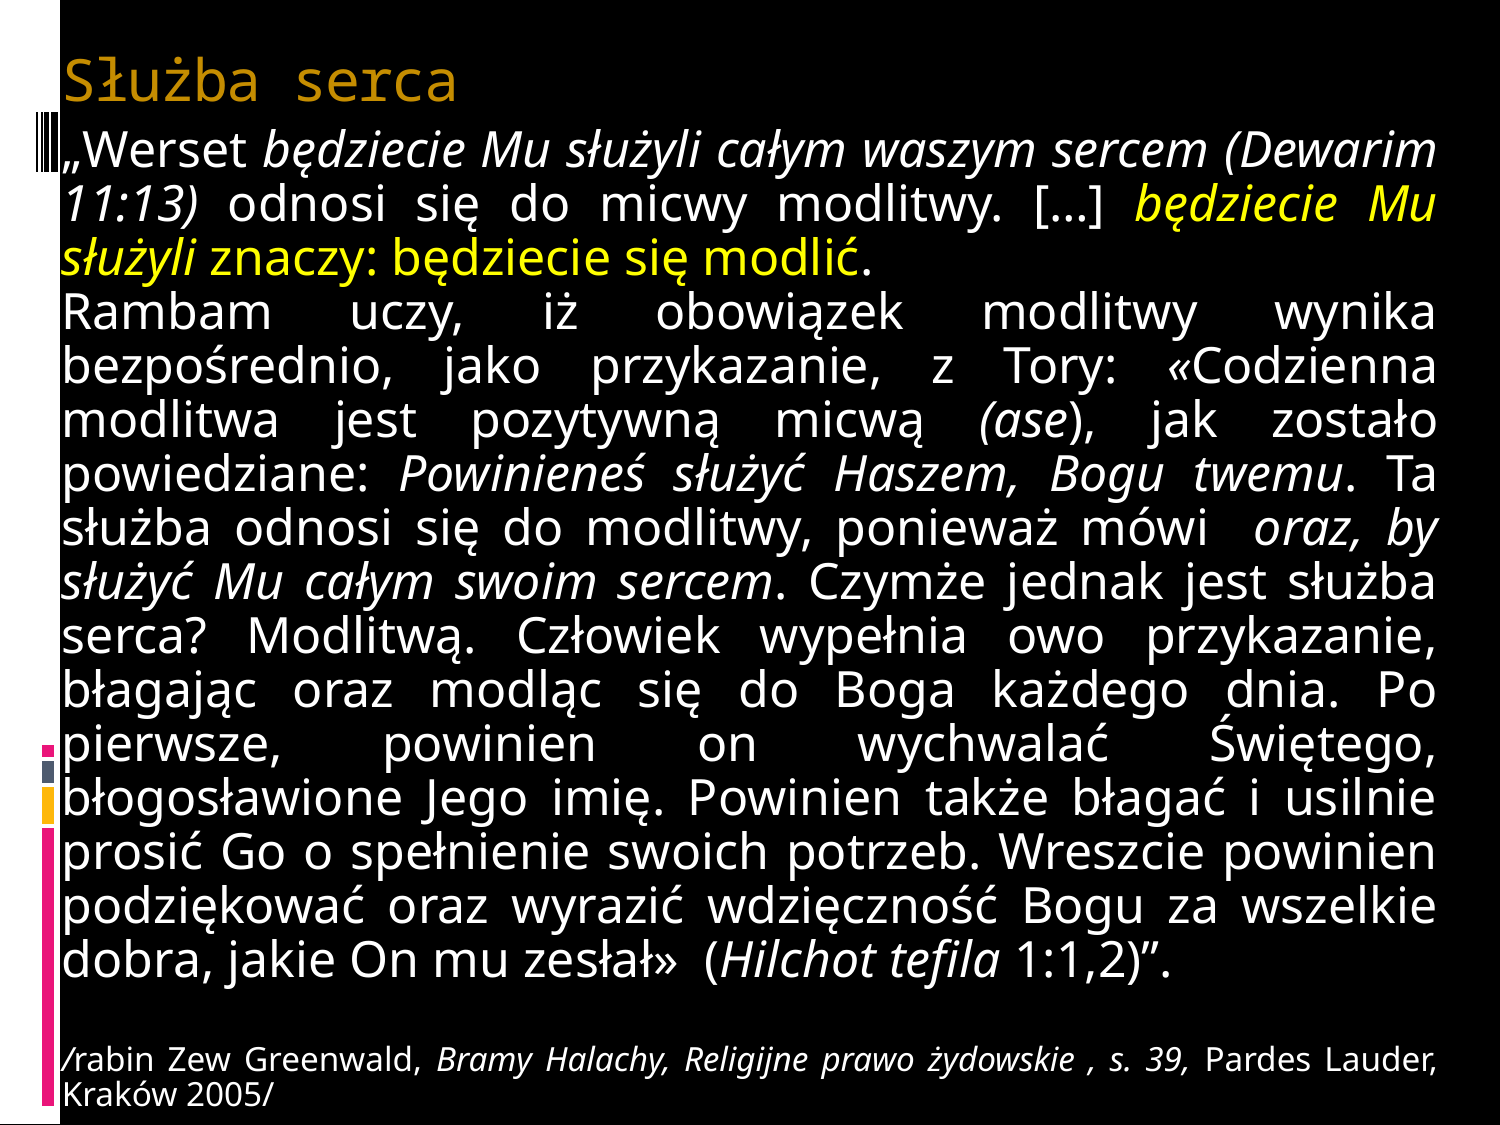

# Służba serca
„Werset będziecie Mu służyli całym waszym sercem (Dewarim 11:13) odnosi się do micwy modlitwy. […] będziecie Mu służyli znaczy: będziecie się modlić.
Rambam uczy, iż obowiązek modlitwy wynika bezpośrednio, jako przykazanie, z Tory: «Codzienna modlitwa jest pozytywną micwą (ase), jak zostało powiedziane: Powinieneś służyć Haszem, Bogu twemu. Ta służba odnosi się do modlitwy, ponieważ mówi oraz, by służyć Mu całym swoim sercem. Czymże jednak jest służba serca? Modlitwą. Człowiek wypełnia owo przykazanie, błagając oraz modląc się do Boga każdego dnia. Po pierwsze, powinien on wychwalać Świętego, błogosławione Jego imię. Powinien także błagać i usilnie prosić Go o spełnienie swoich potrzeb. Wreszcie powinien podziękować oraz wyrazić wdzięczność Bogu za wszelkie dobra, jakie On mu zesłał» (Hilchot tefila 1:1,2)”.
/rabin Zew Greenwald, Bramy Halachy, Religijne prawo żydowskie , s. 39, Pardes Lauder, Kraków 2005/